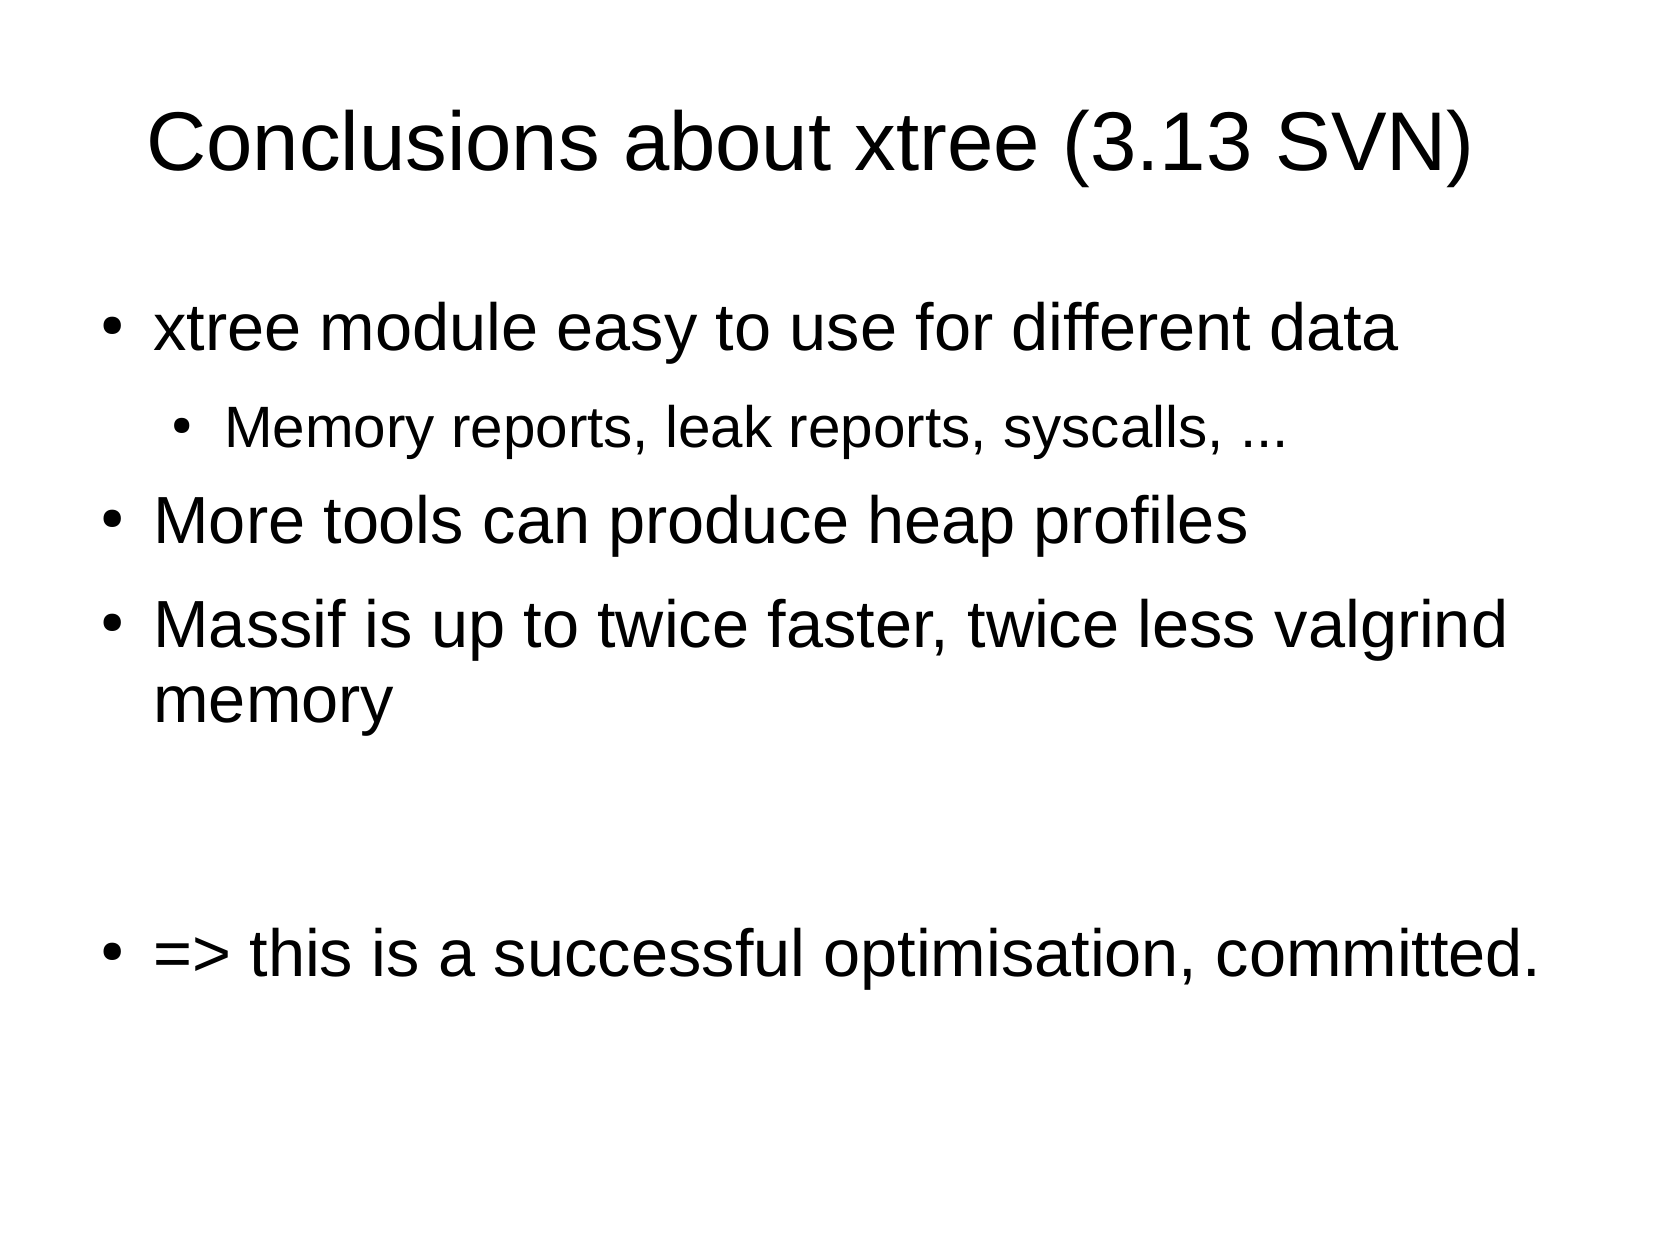

# Conclusions about xtree (3.13 SVN)
xtree module easy to use for different data
Memory reports, leak reports, syscalls, ...
More tools can produce heap profiles
Massif is up to twice faster, twice less valgrind memory
=> this is a successful optimisation, committed.